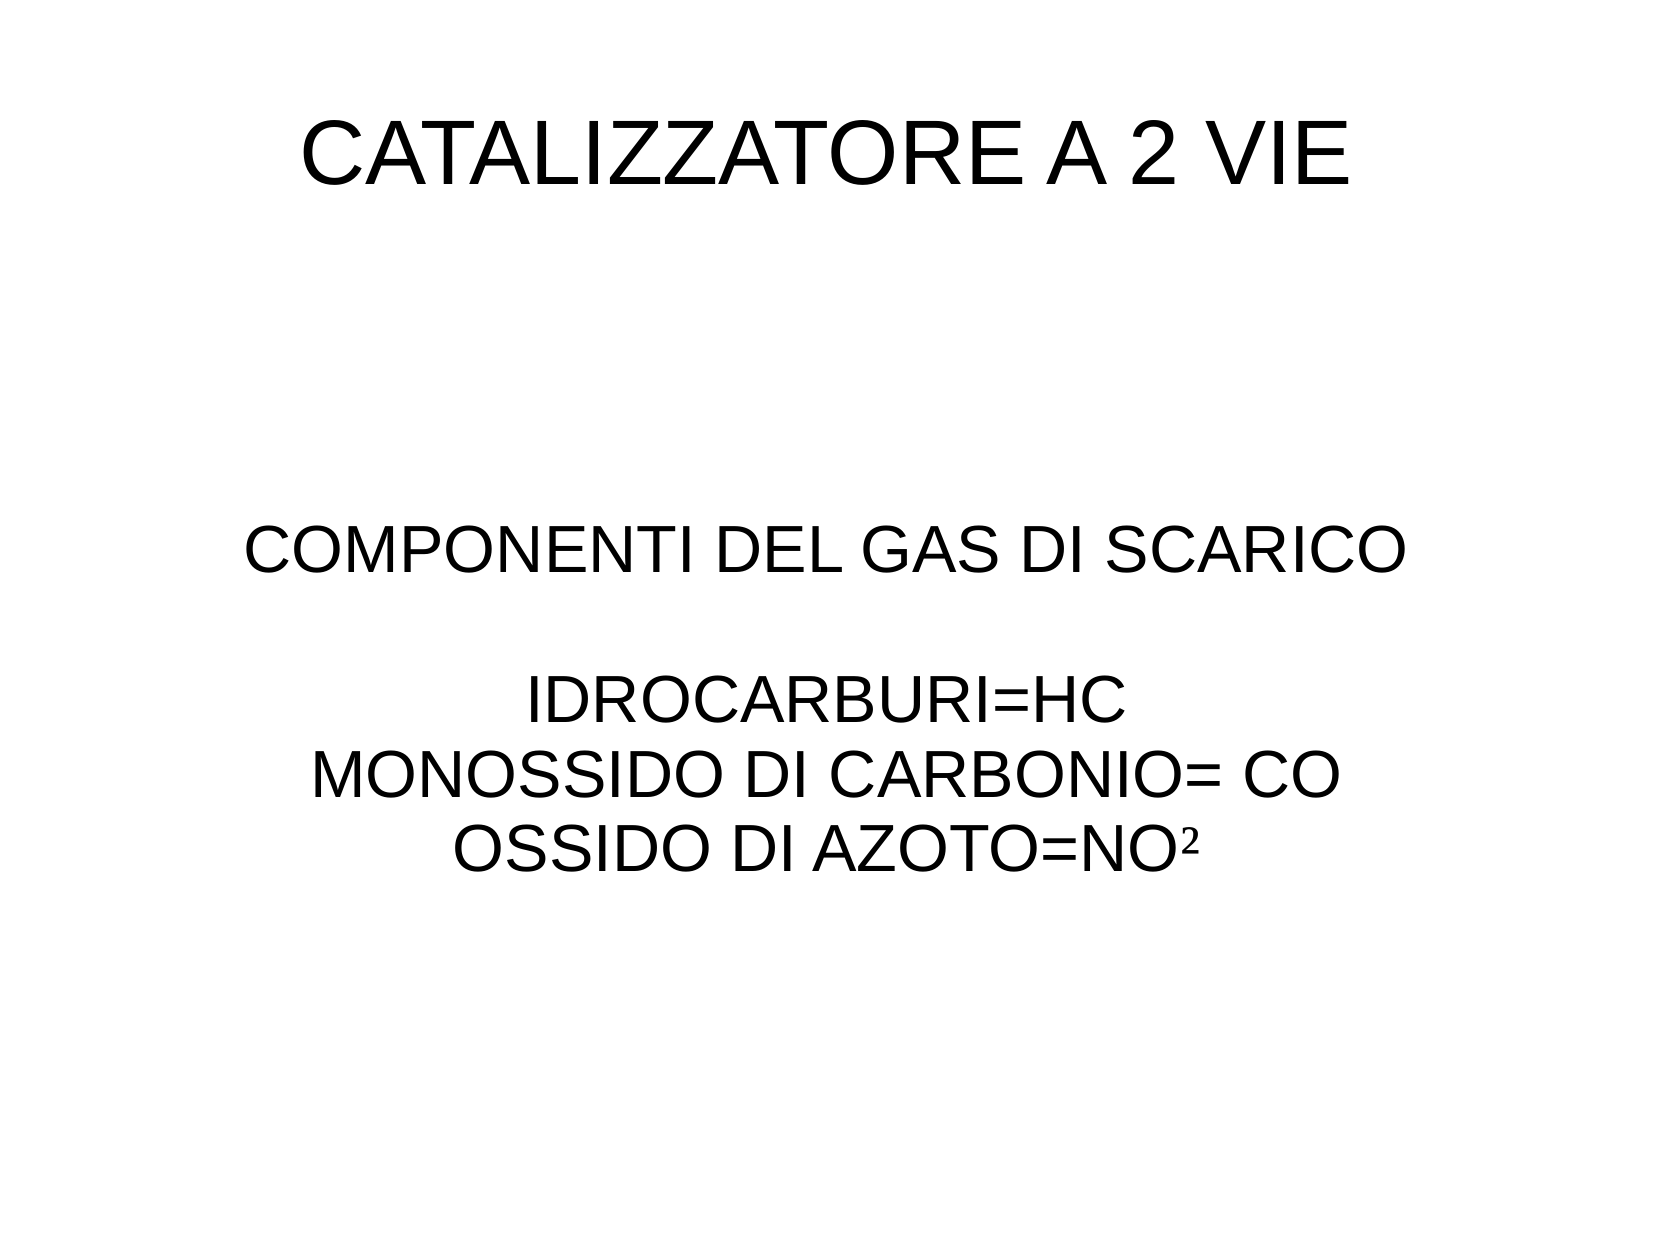

# CATALIZZATORE A 2 VIE
COMPONENTI DEL GAS DI SCARICO
IDROCARBURI=HC
MONOSSIDO DI CARBONIO= CO
OSSIDO DI AZOTO=NO²